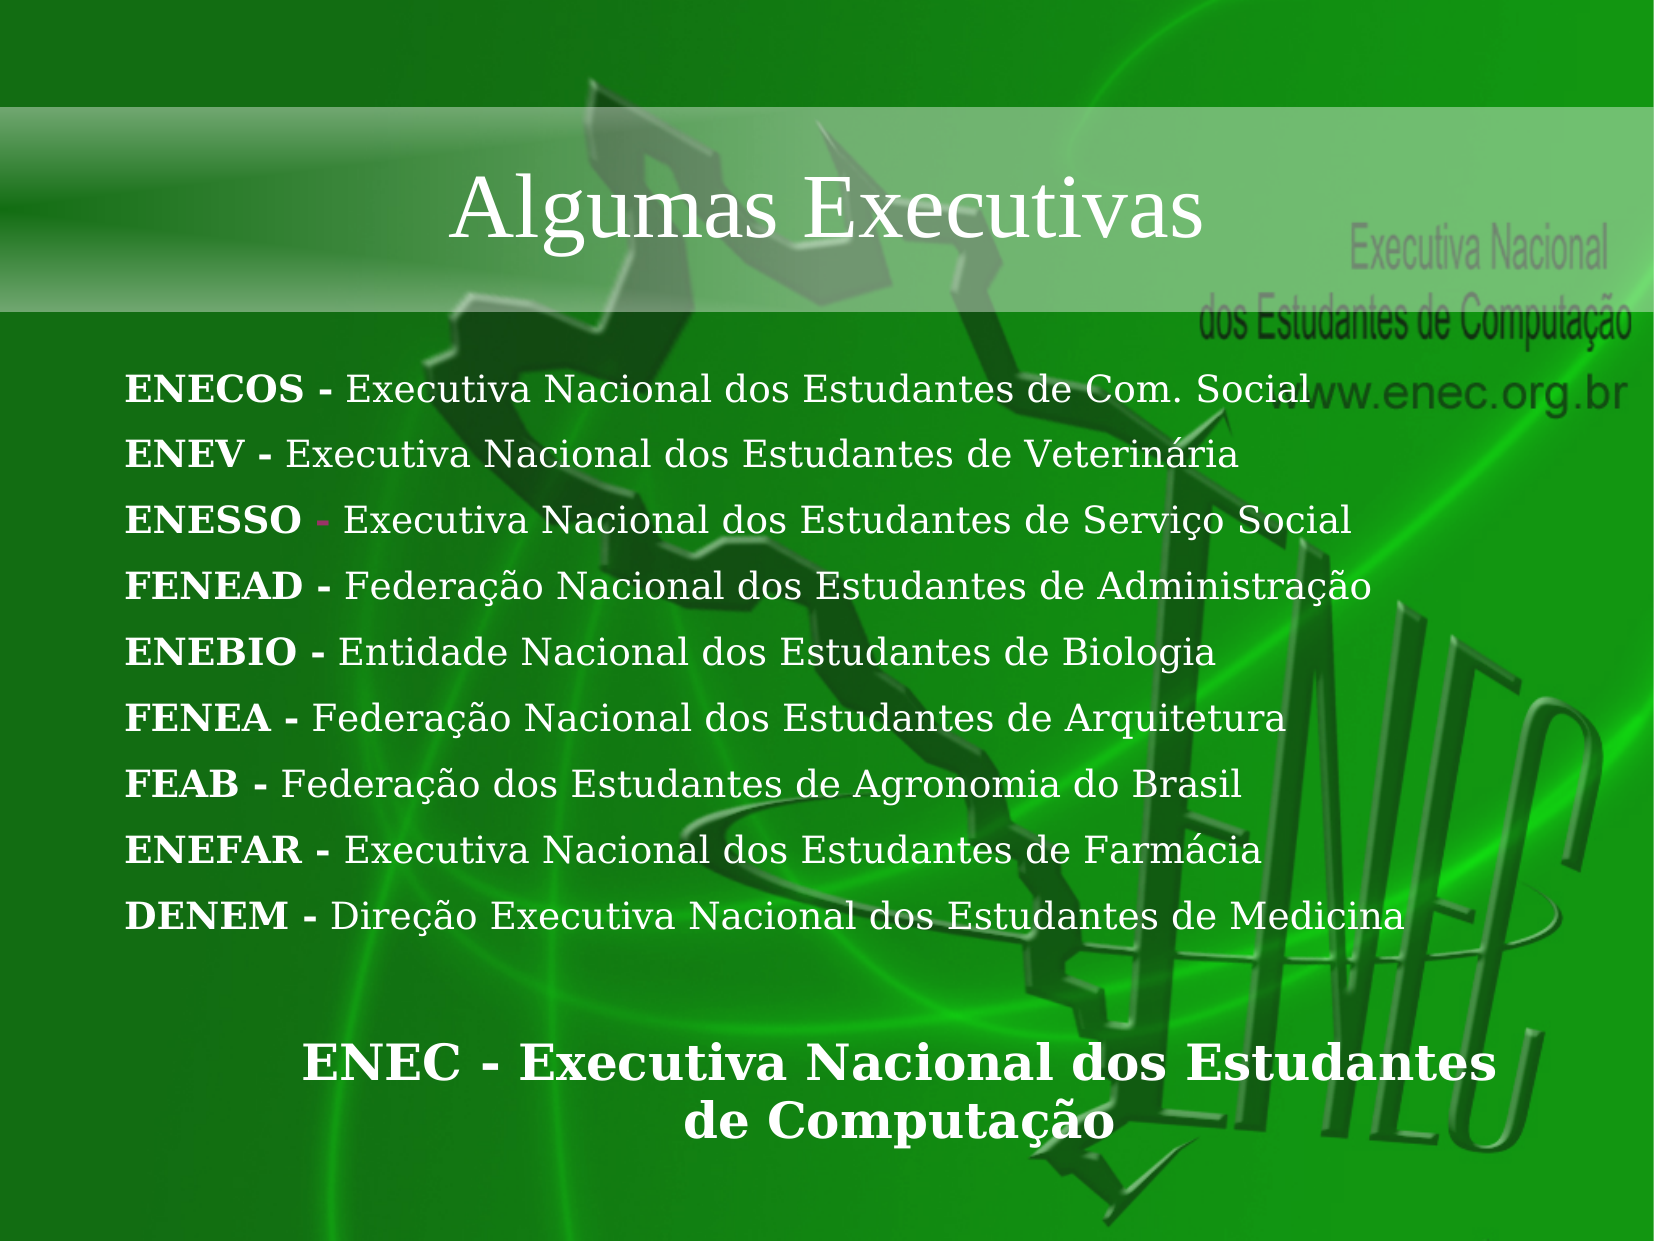

# Algumas Executivas
ENECOS - Executiva Nacional dos Estudantes de Com. Social
ENEV - Executiva Nacional dos Estudantes de Veterinária
ENESSO - Executiva Nacional dos Estudantes de Serviço Social
FENEAD - Federação Nacional dos Estudantes de Administração
ENEBIO - Entidade Nacional dos Estudantes de Biologia
FENEA - Federação Nacional dos Estudantes de Arquitetura
FEAB - Federação dos Estudantes de Agronomia do Brasil
ENEFAR - Executiva Nacional dos Estudantes de Farmácia
DENEM - Direção Executiva Nacional dos Estudantes de Medicina
ENEC - Executiva Nacional dos Estudantes de Computação